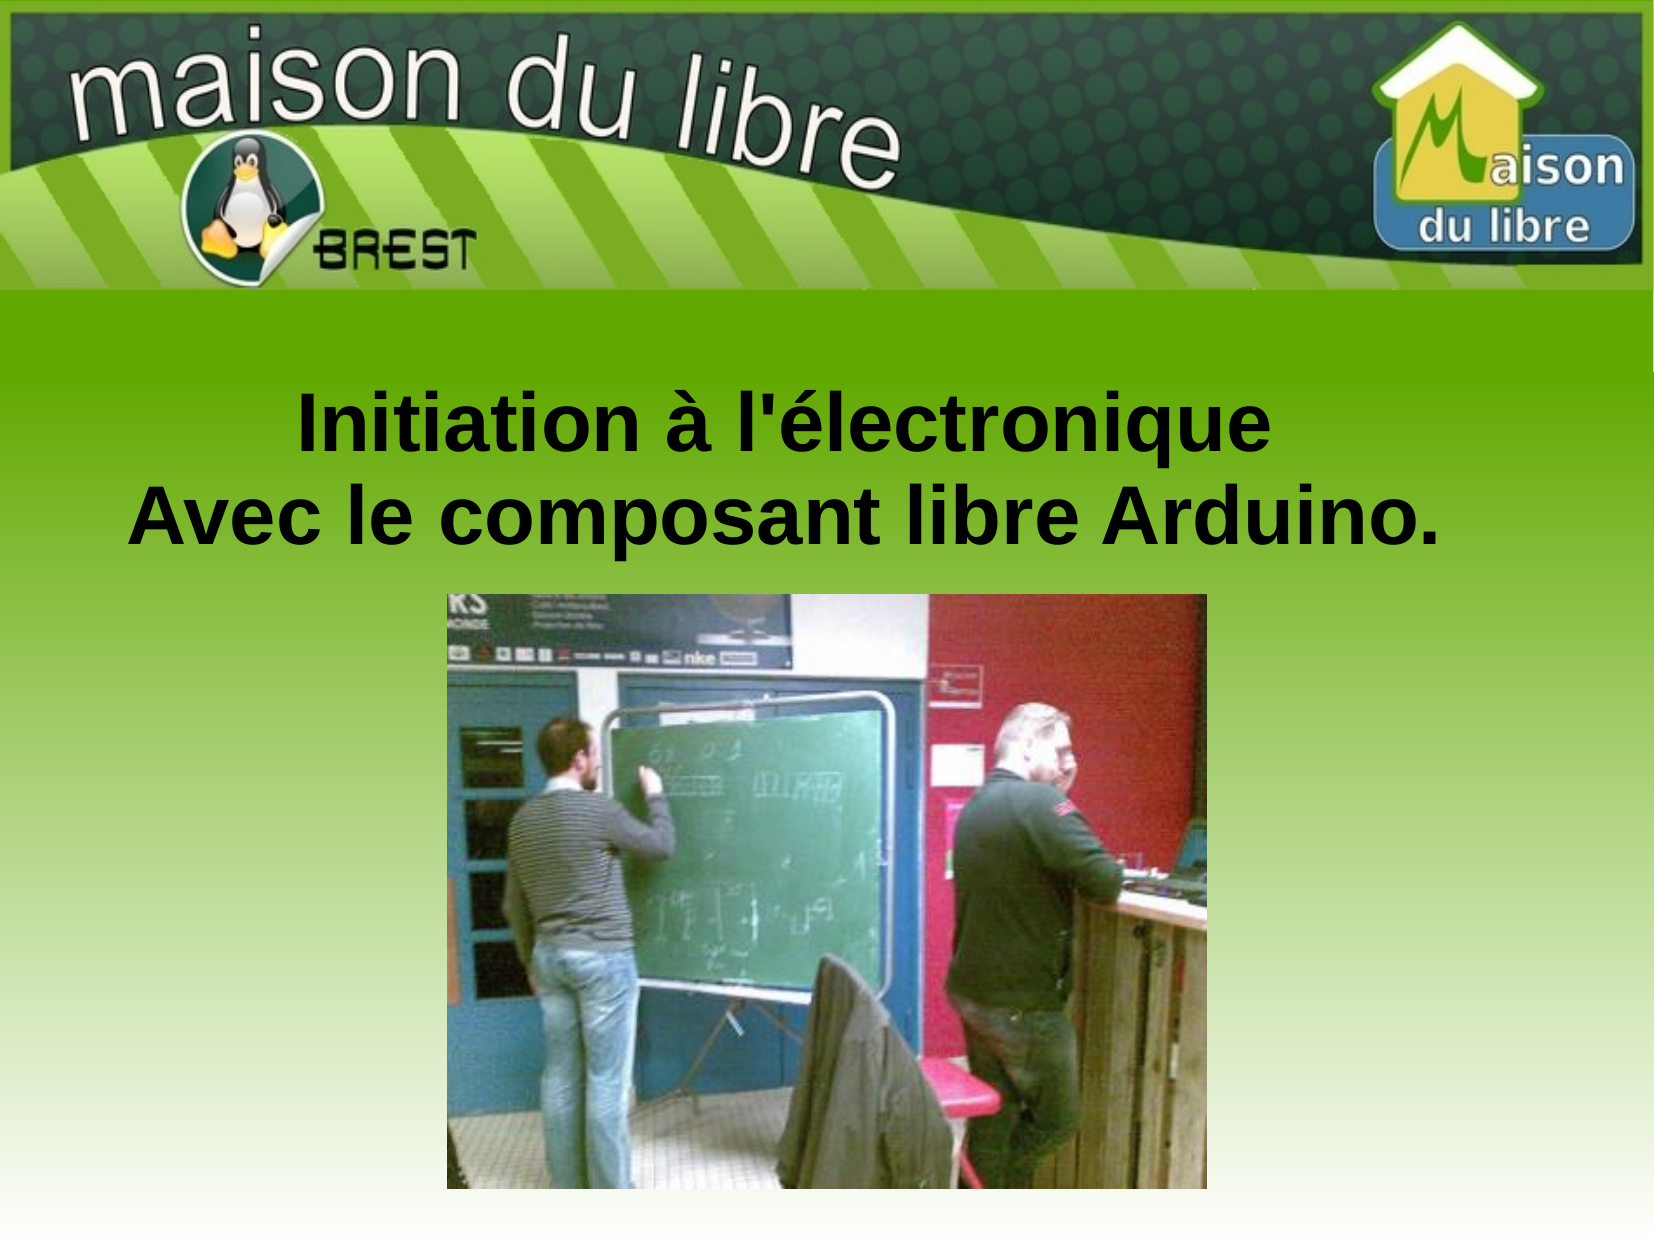

Initiation à l'électronique
Avec le composant libre Arduino.